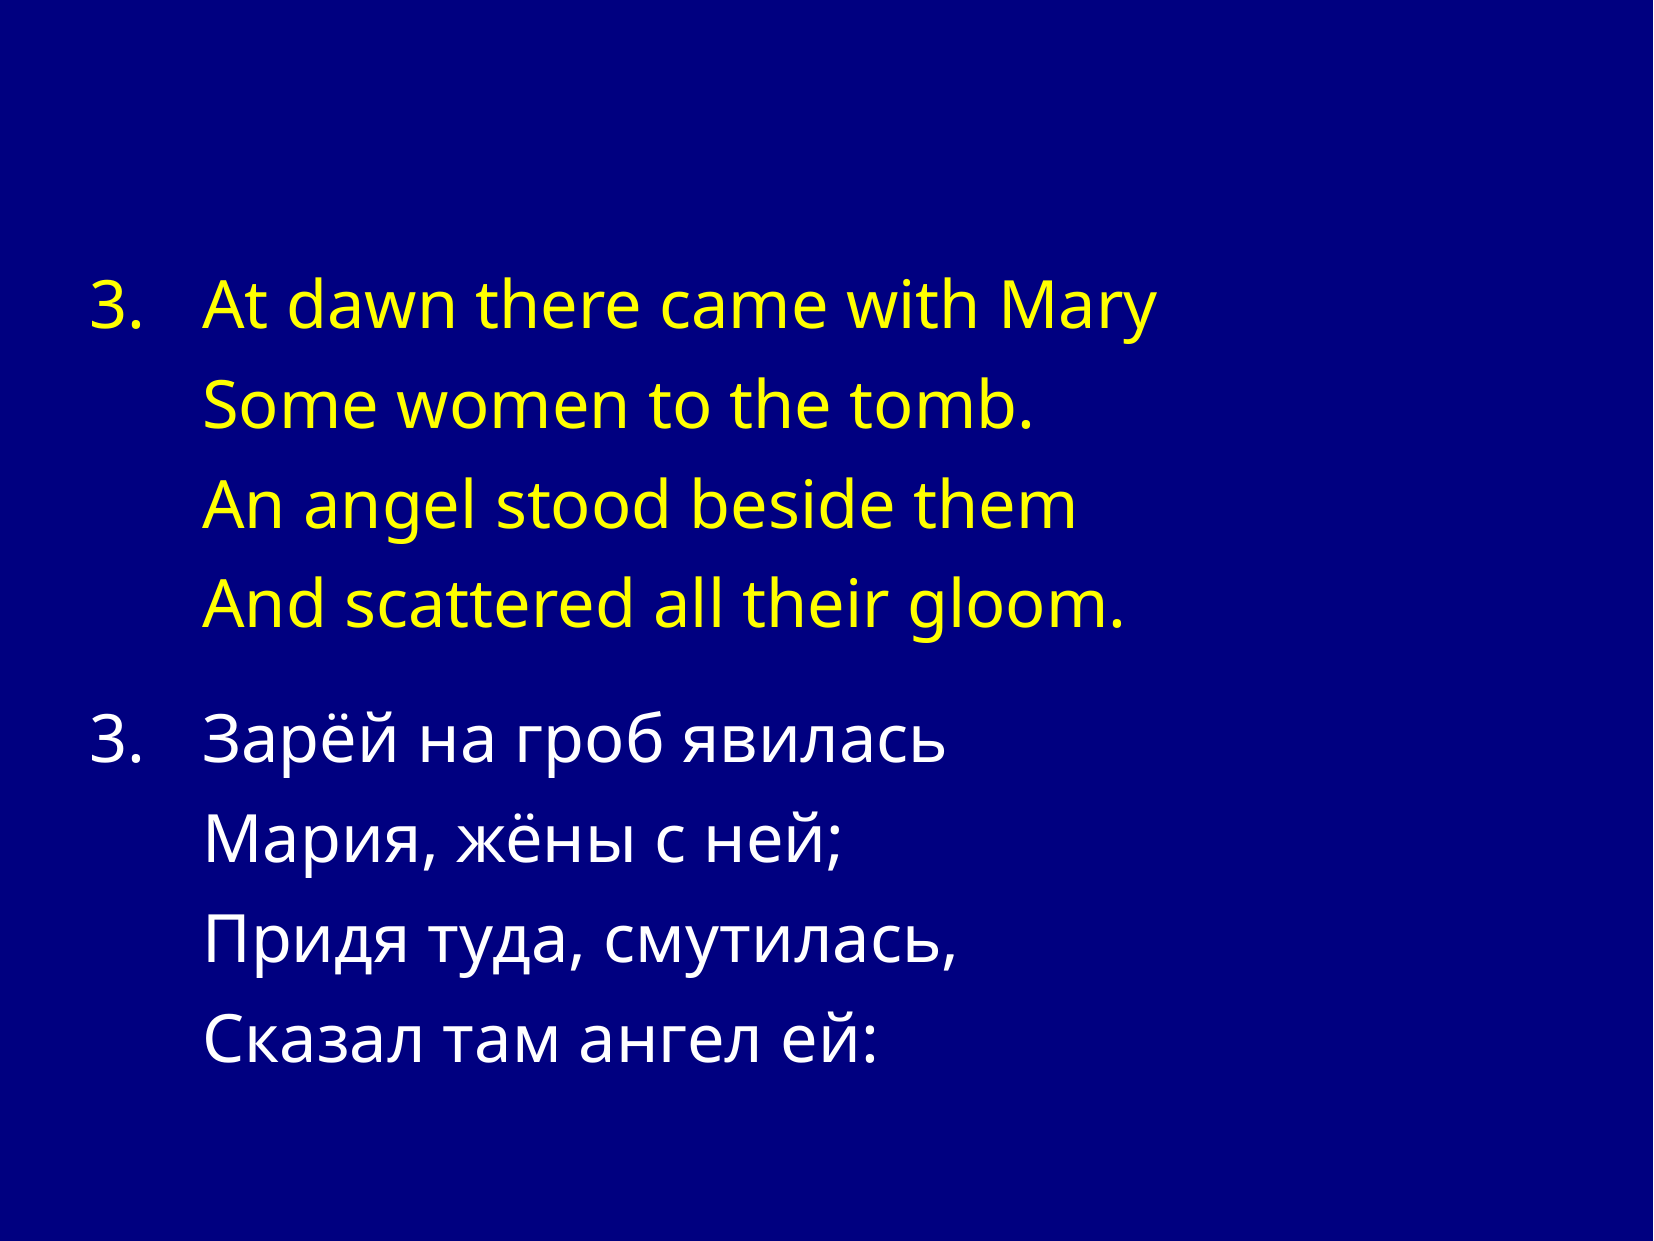

3.	At dawn there came with Mary
	Some women to the tomb.
	An angel stood beside them
	And scattered all their gloom.
3.	Зарёй на гроб явилась
	Мария, жёны с ней;
	Придя туда, смутилась,
	Сказал там ангел ей: